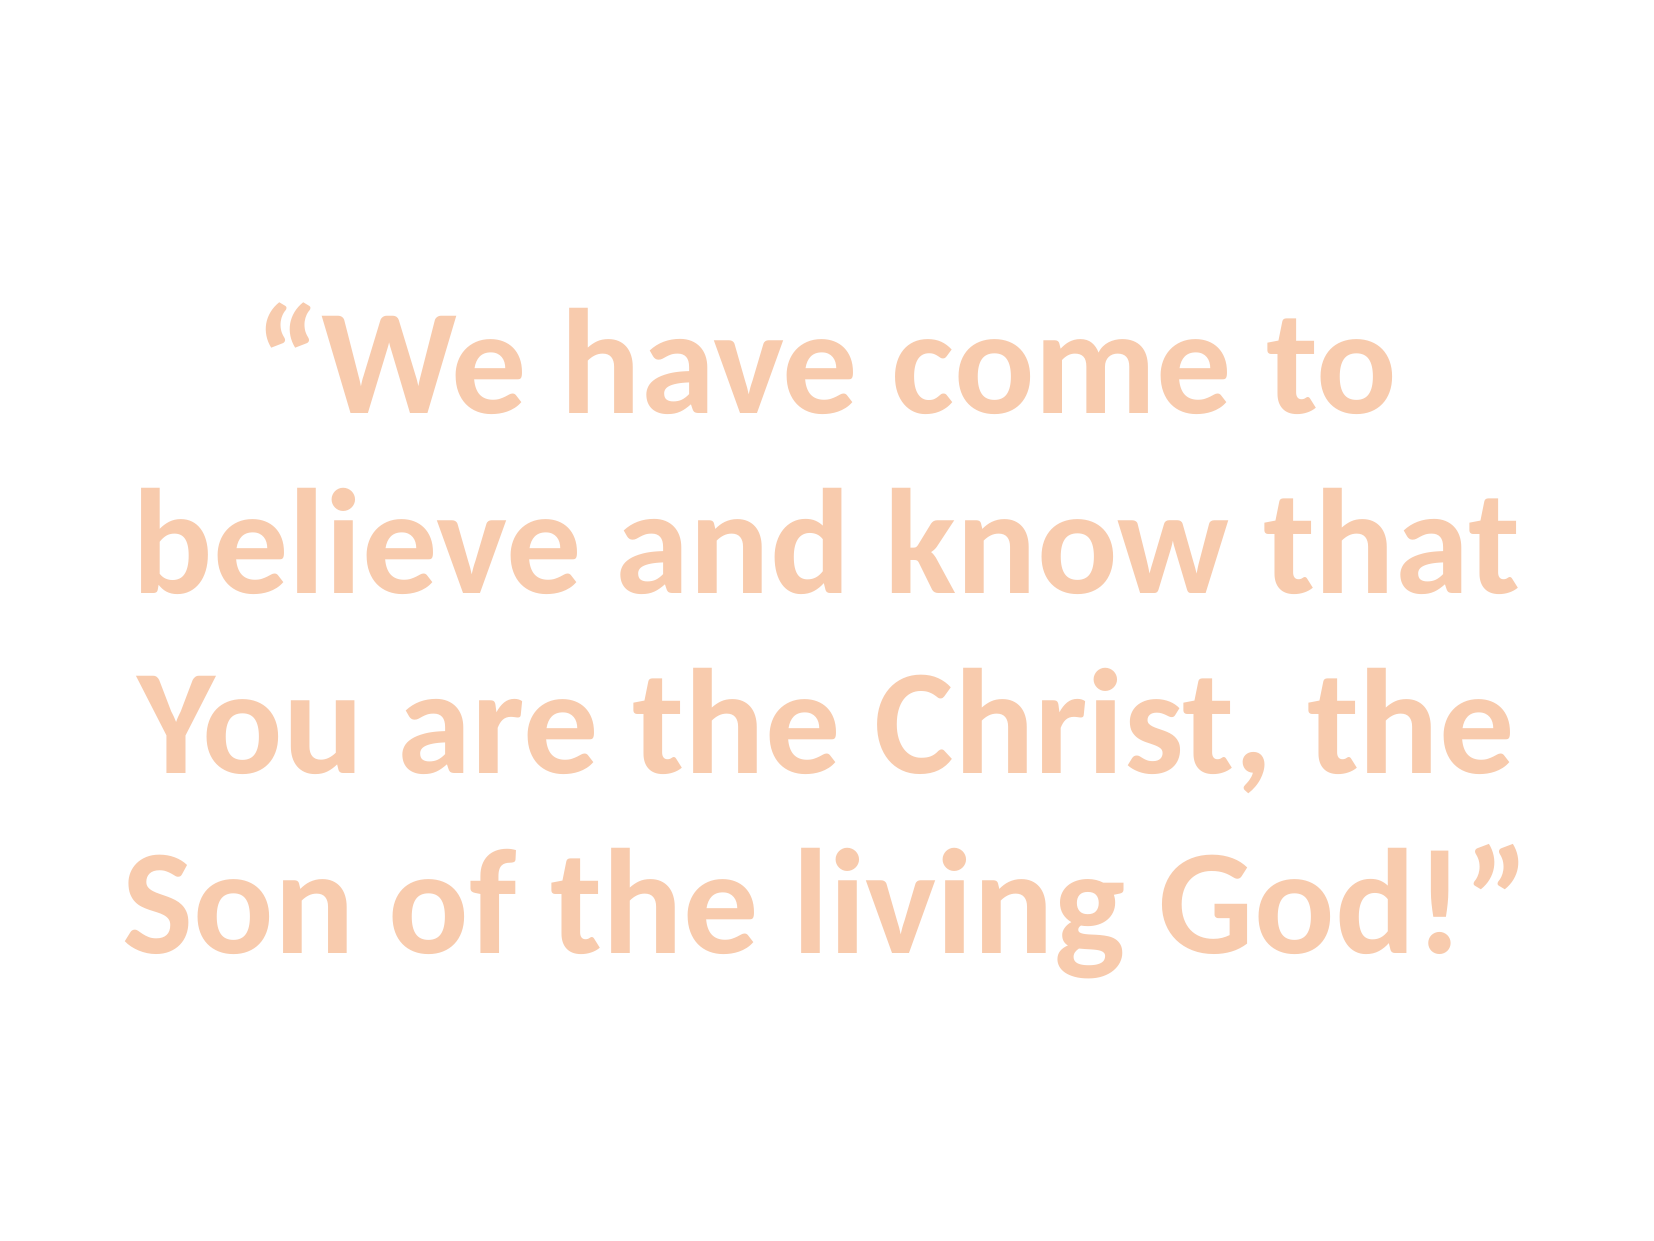

“We have come to believe and know that You are the Christ, the Son of the living God!”